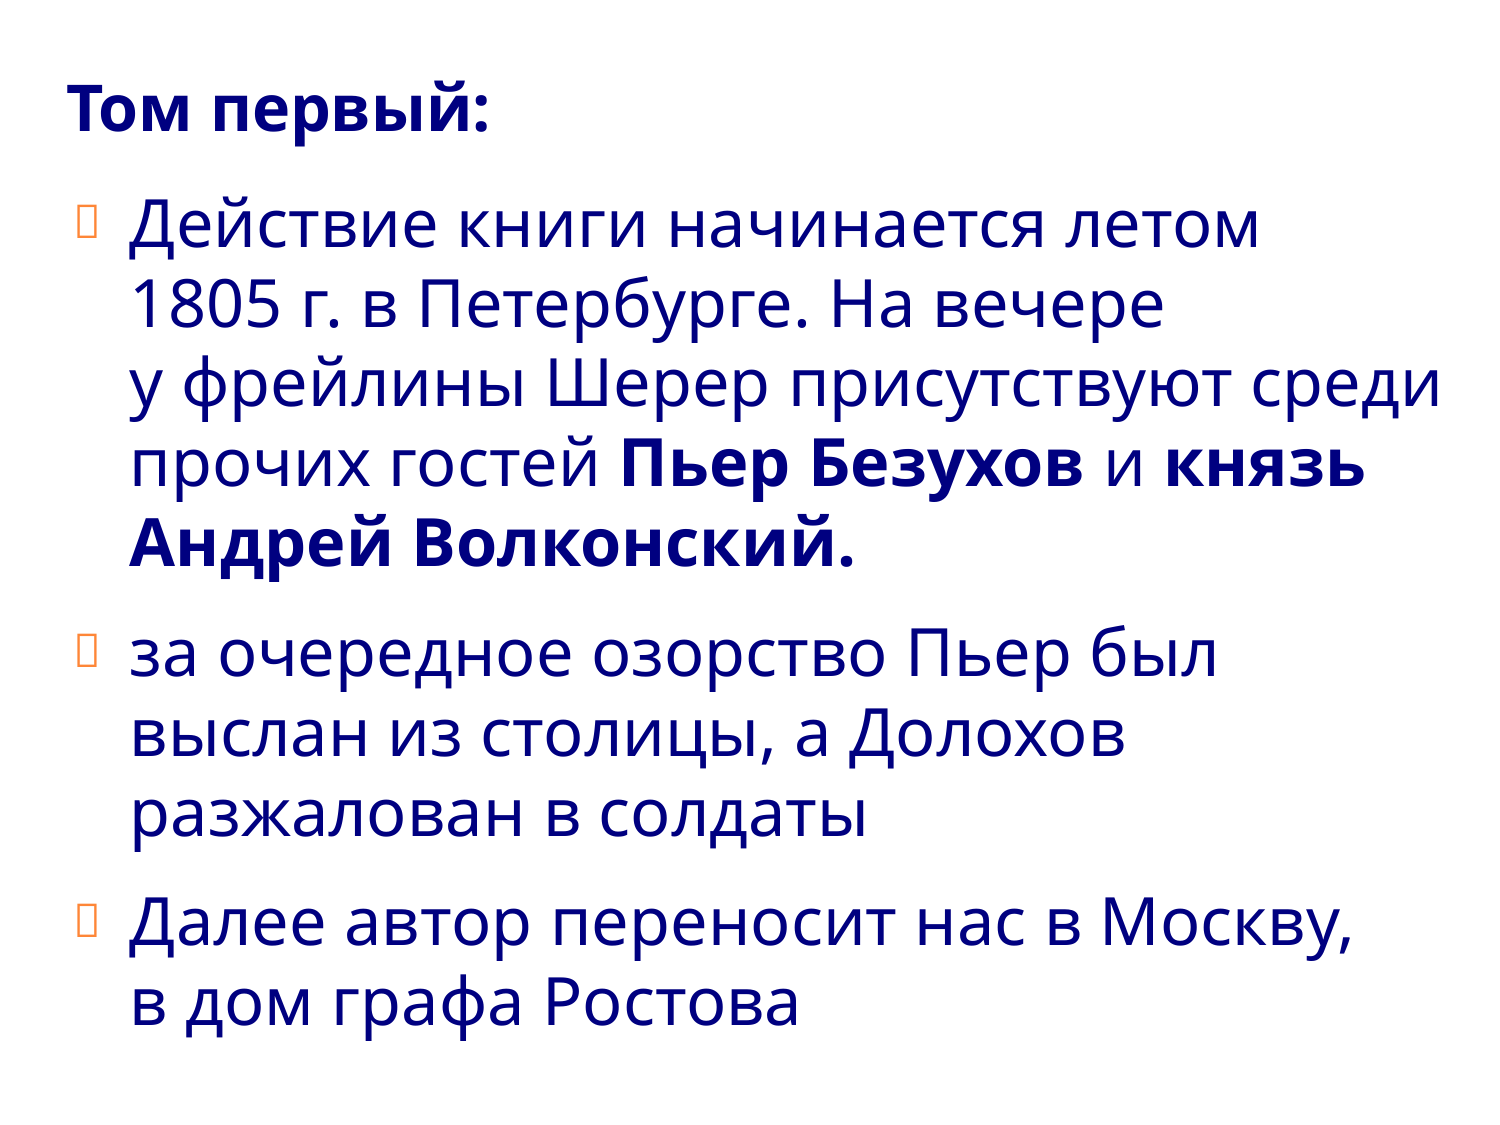

# Том первый:
Действие книги начинается летом 1805 г. в Петербурге. На вечере у фрейлины Шерер присутствуют среди прочих гостей Пьер Безухов и князь Андрей Волконский.
за очередное озорство Пьер был выслан из столицы, а Долохов разжалован в солдаты
Далее автор переносит нас в Москву, в дом графа Ростова